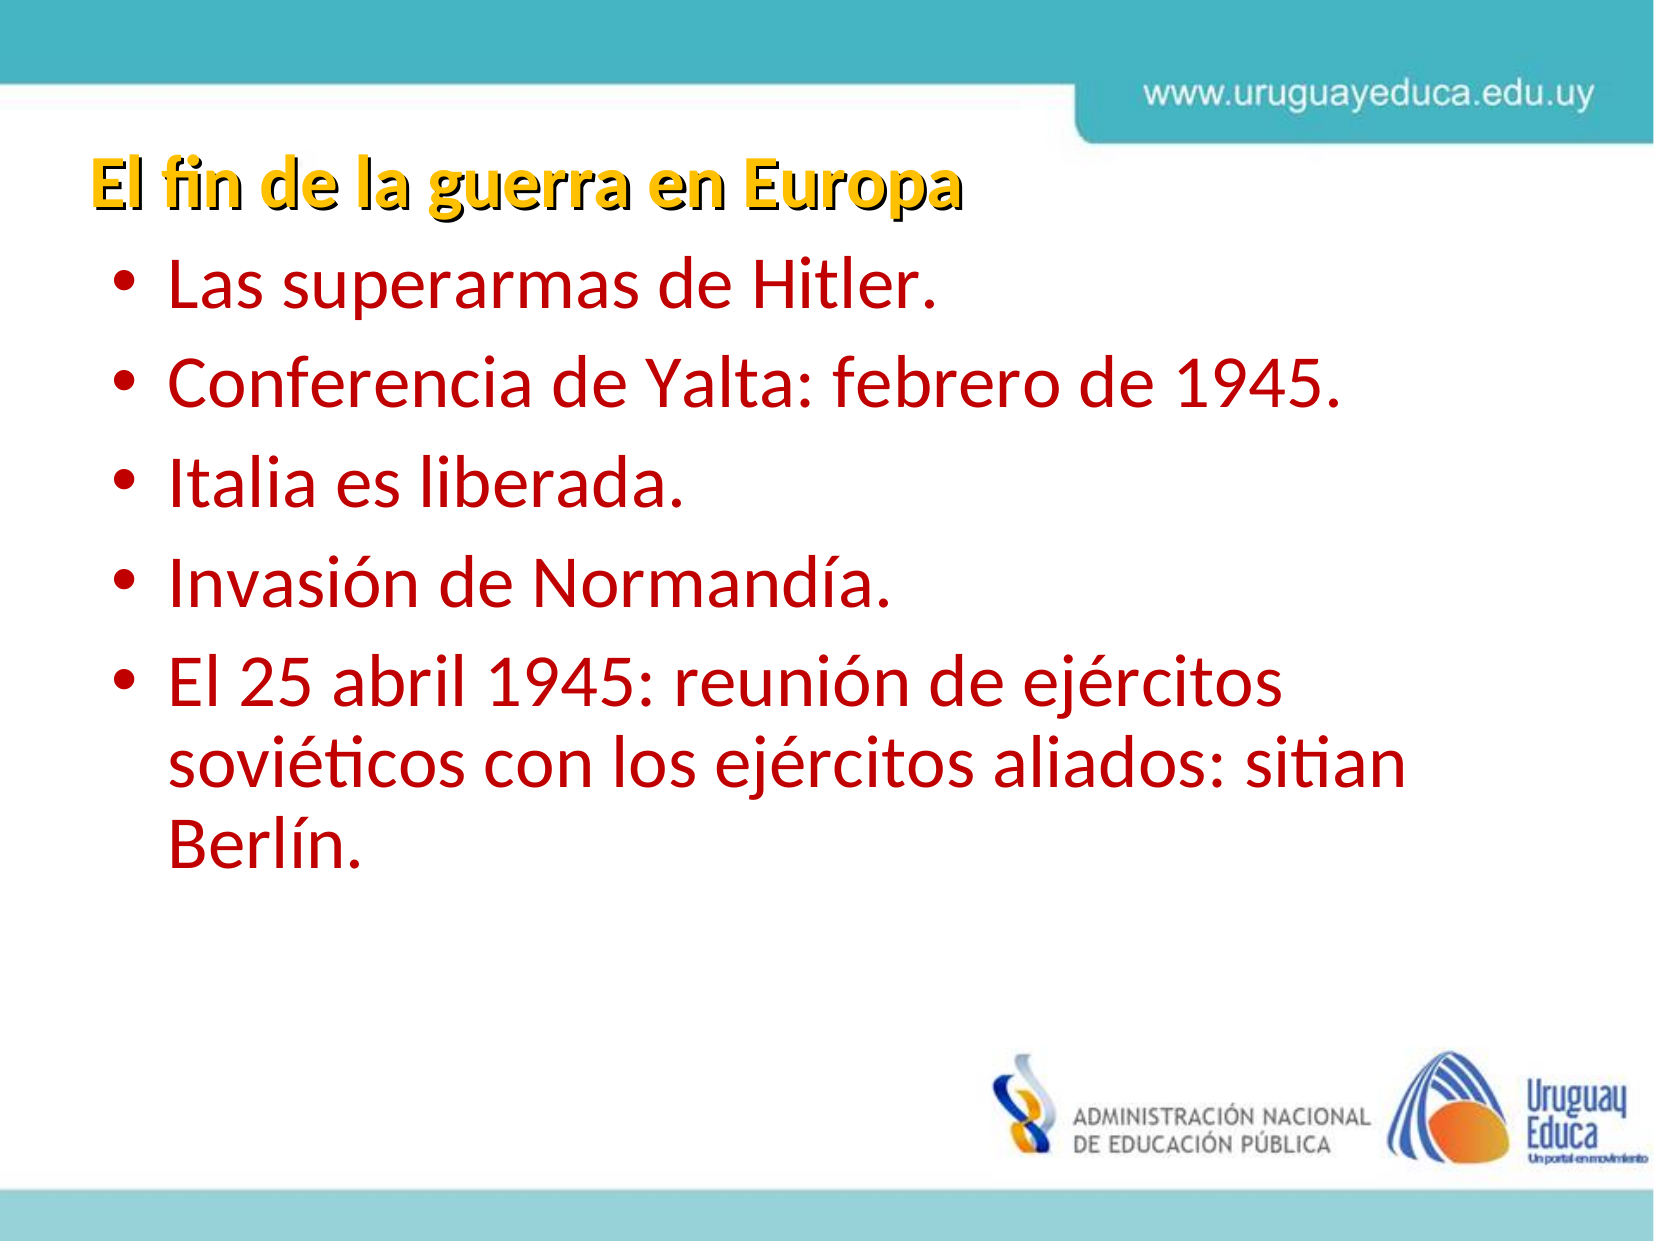

# El fin de la guerra en Europa
Las superarmas de Hitler.
Conferencia de Yalta: febrero de 1945.
Italia es liberada.
Invasión de Normandía.
El 25 abril 1945: reunión de ejércitos soviéticos con los ejércitos aliados: sitian Berlín.